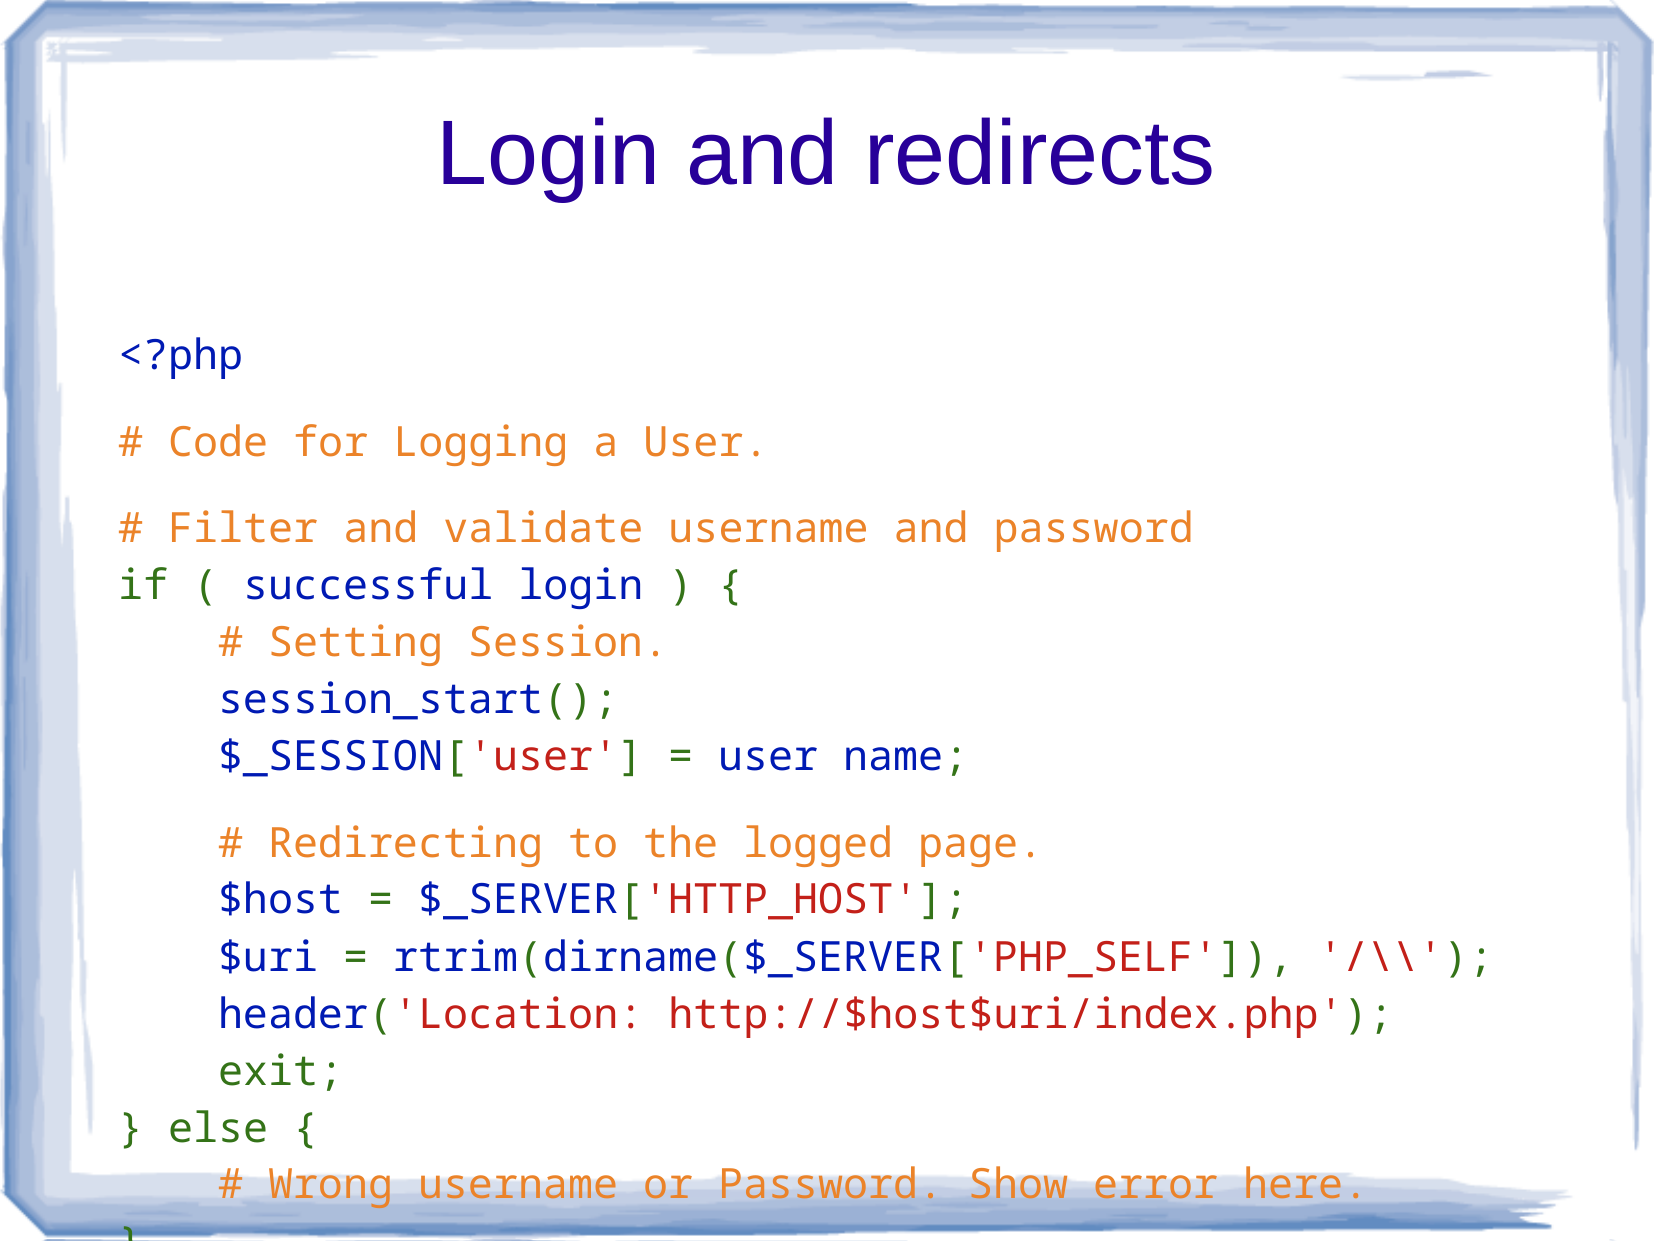

# Login and redirects
<?php
# Code for Logging a User.
# Filter and validate username and password
if ( successful login ) {
    # Setting Session.
    session_start();
    $_SESSION['user'] = user name;
    # Redirecting to the logged page. 
    $host = $_SERVER['HTTP_HOST'];
    $uri = rtrim(dirname($_SERVER['PHP_SELF']), '/\\');
    header('Location: http://$host$uri/index.php');
 exit;
} else {
 # Wrong username or Password. Show error here.
}
?>